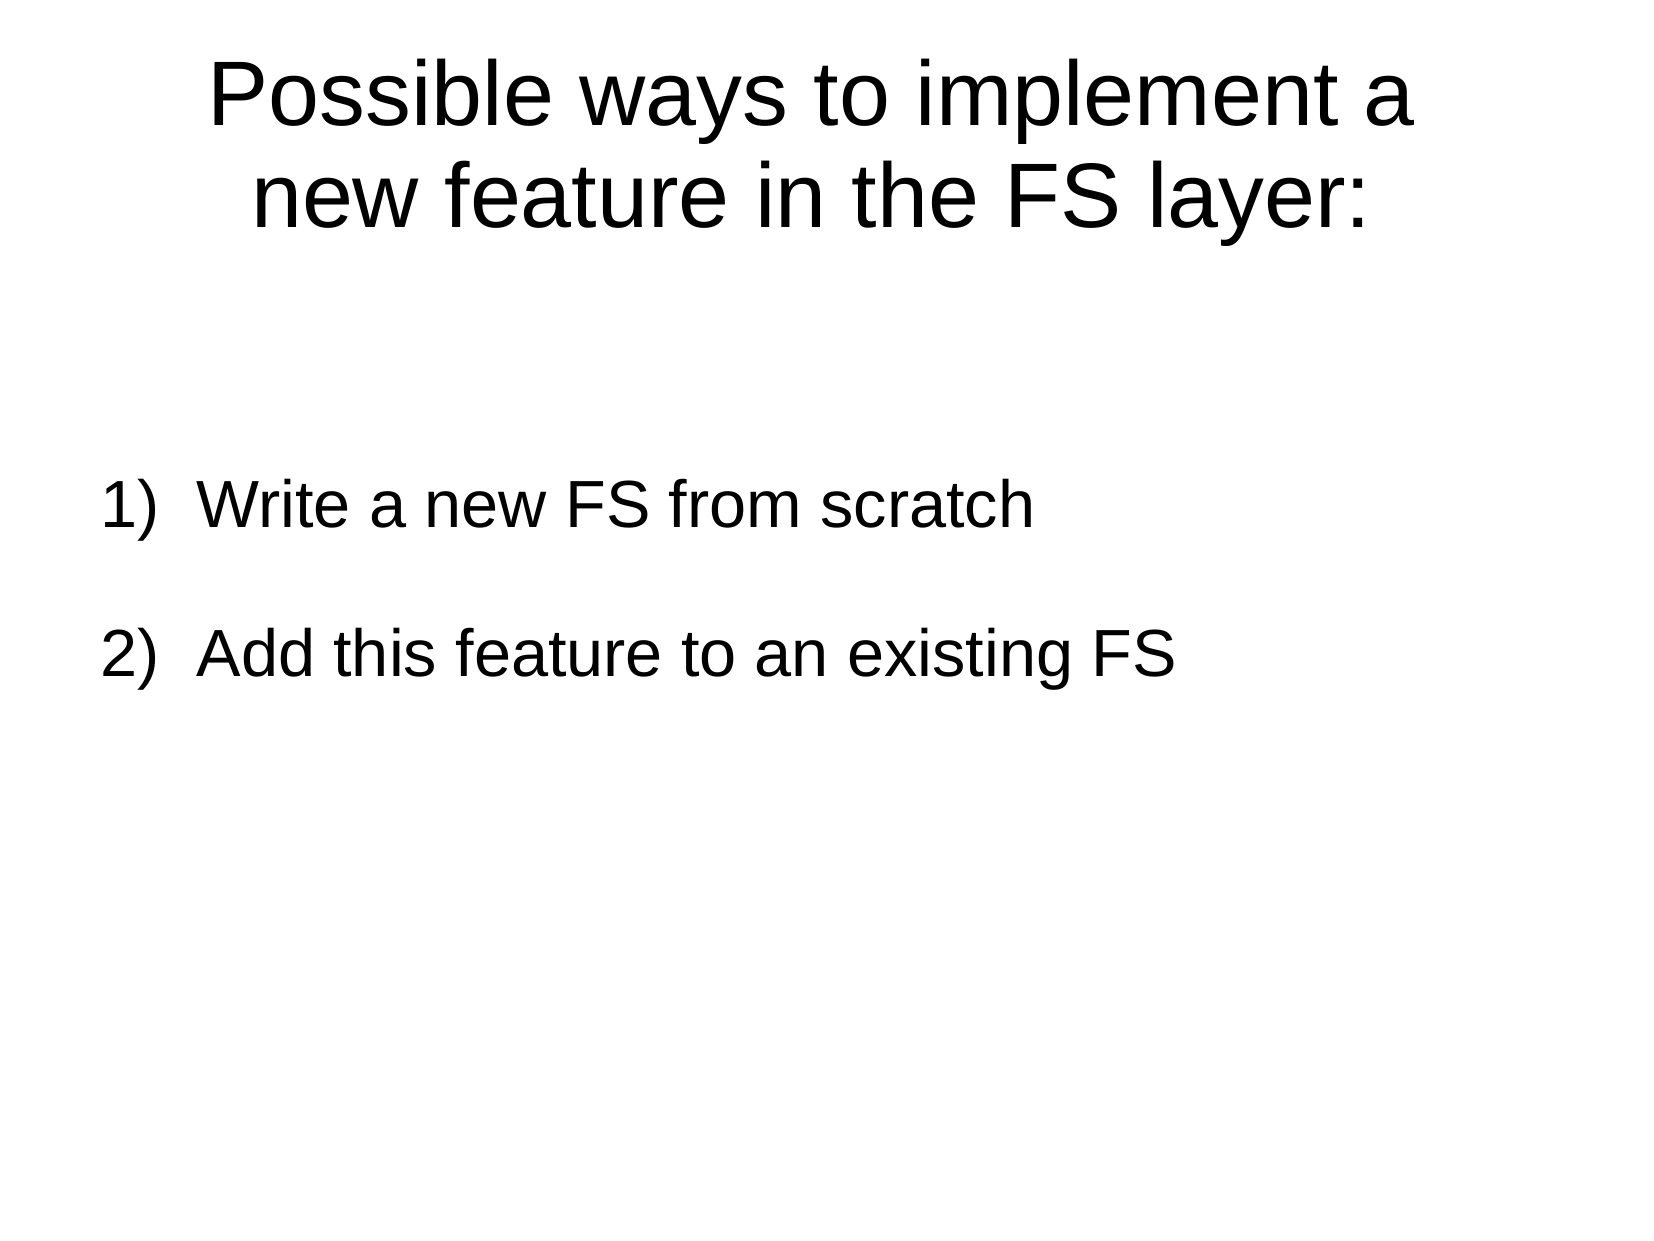

# Possible ways to implement a new feature in the FS layer:
 Write a new FS from scratch
 Add this feature to an existing FS